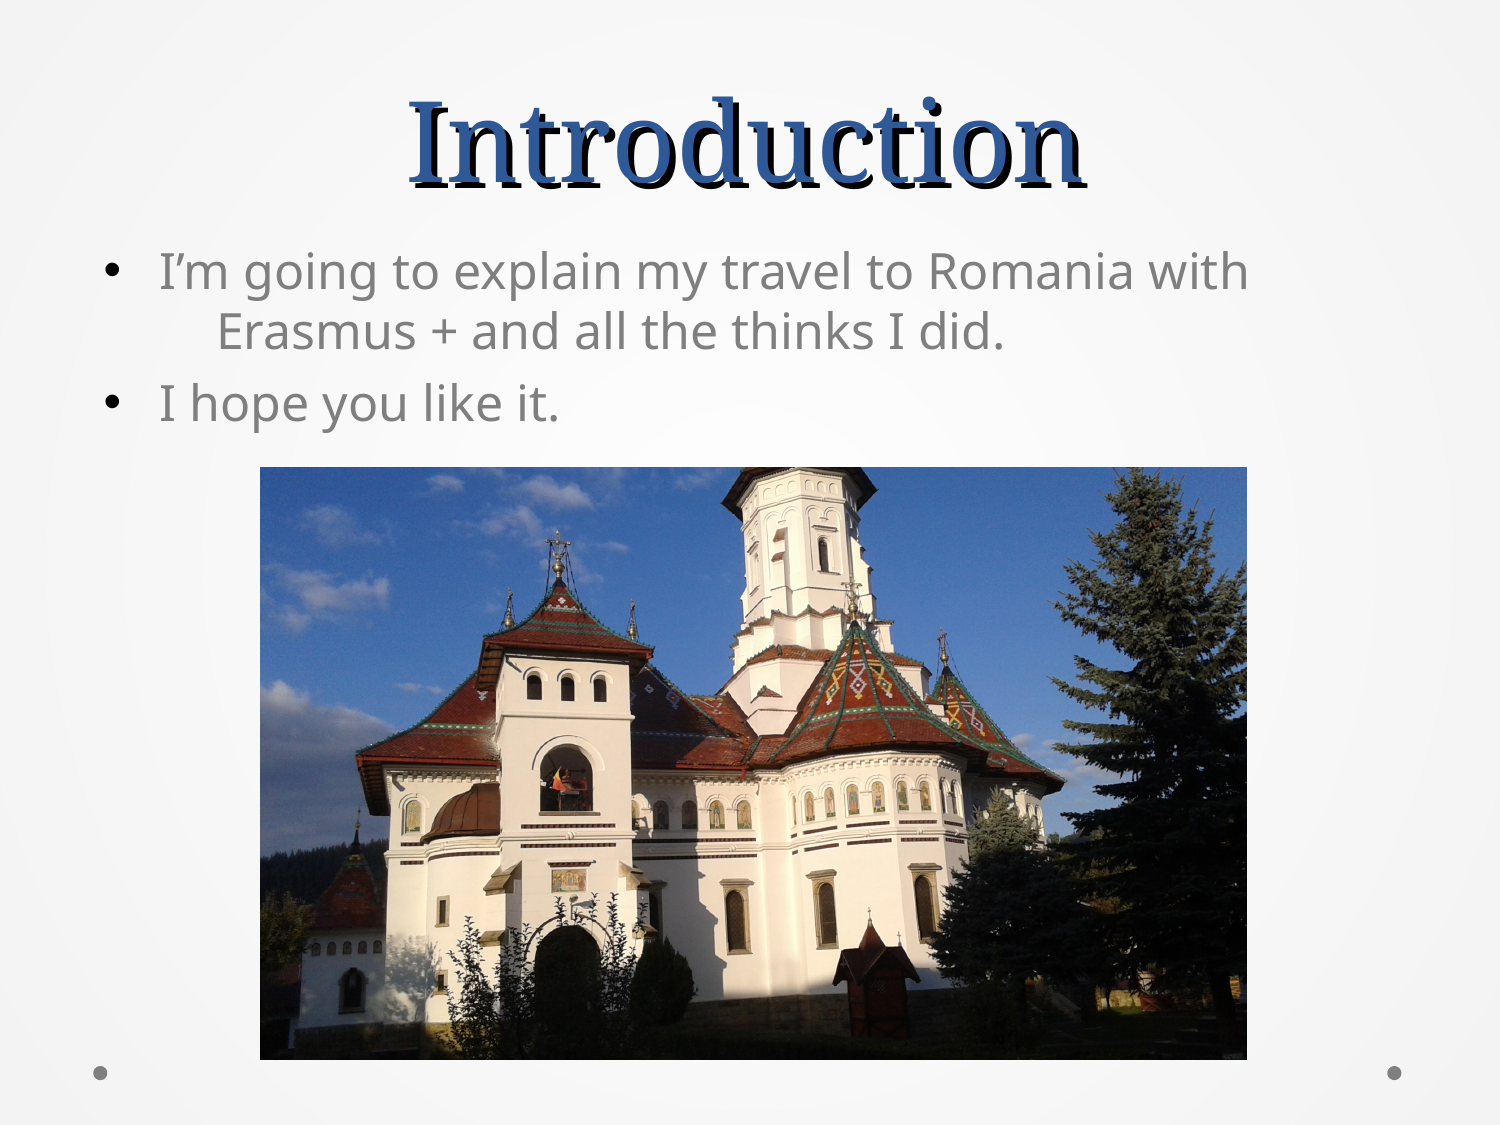

# Introduction
I’m going to explain my travel to Romania with Erasmus + and all the thinks I did.
I hope you like it.